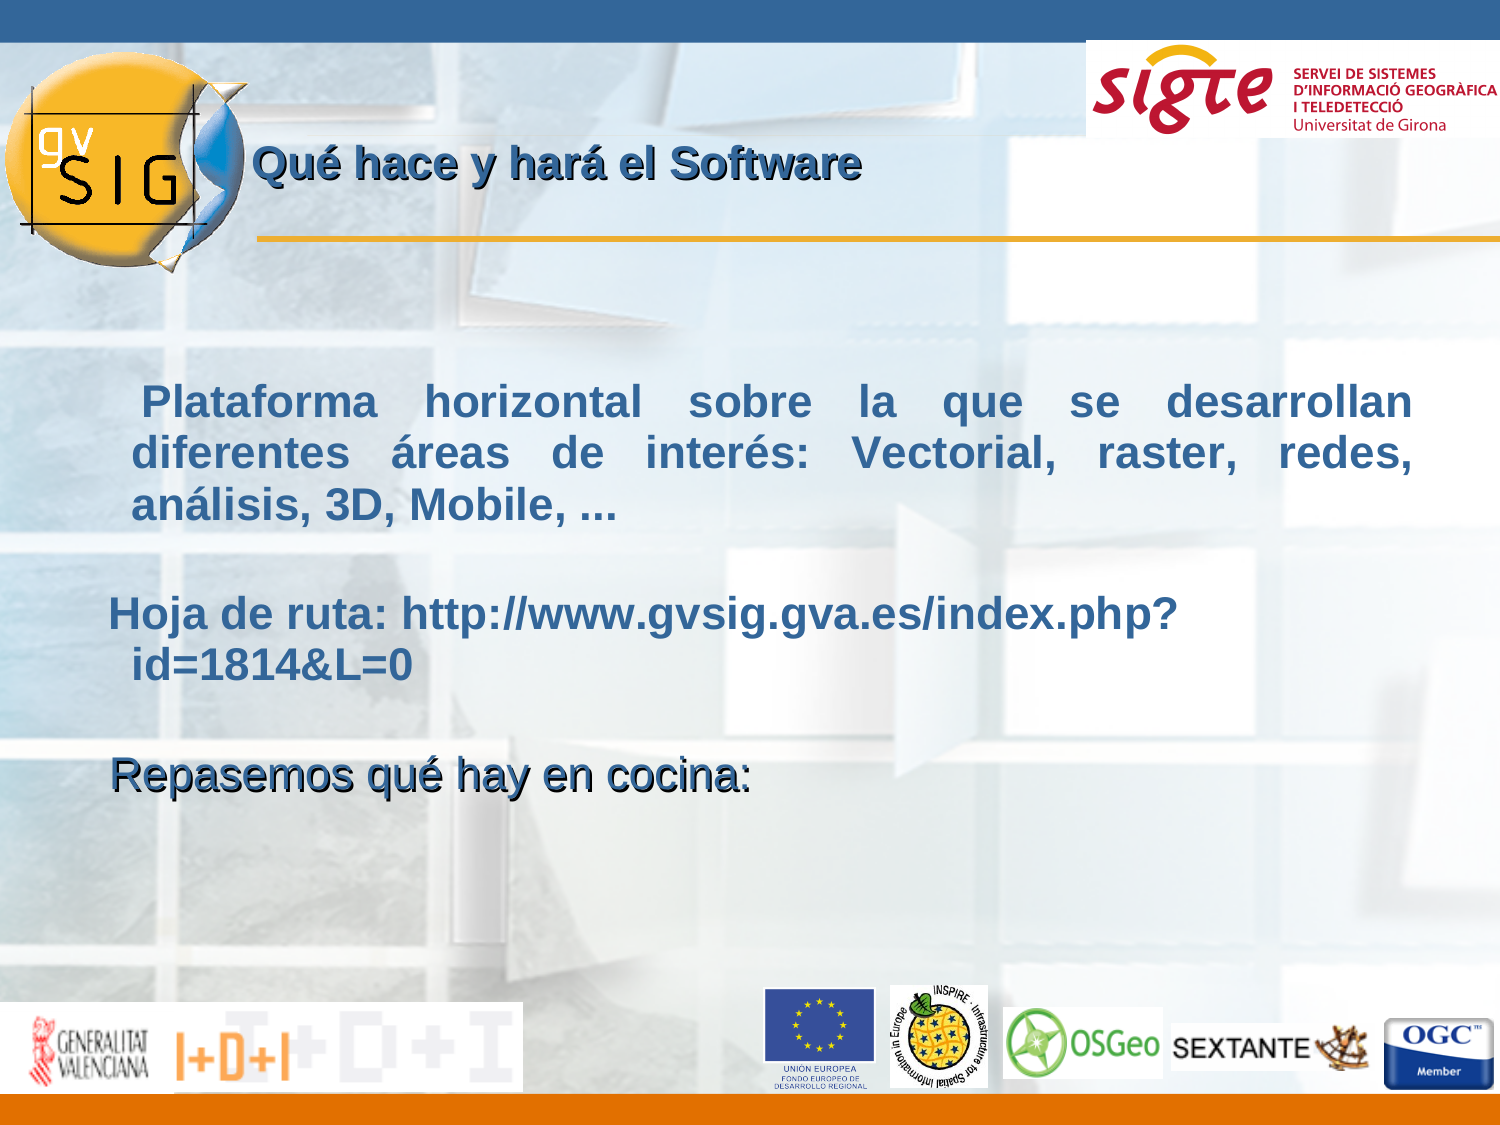

Qué hace y hará el Software
 Plataforma horizontal sobre la que se desarrollan diferentes áreas de interés: Vectorial, raster, redes, análisis, 3D, Mobile, ...
 Hoja de ruta: http://www.gvsig.gva.es/index.php?id=1814&L=0
 Repasemos qué hay en cocina: